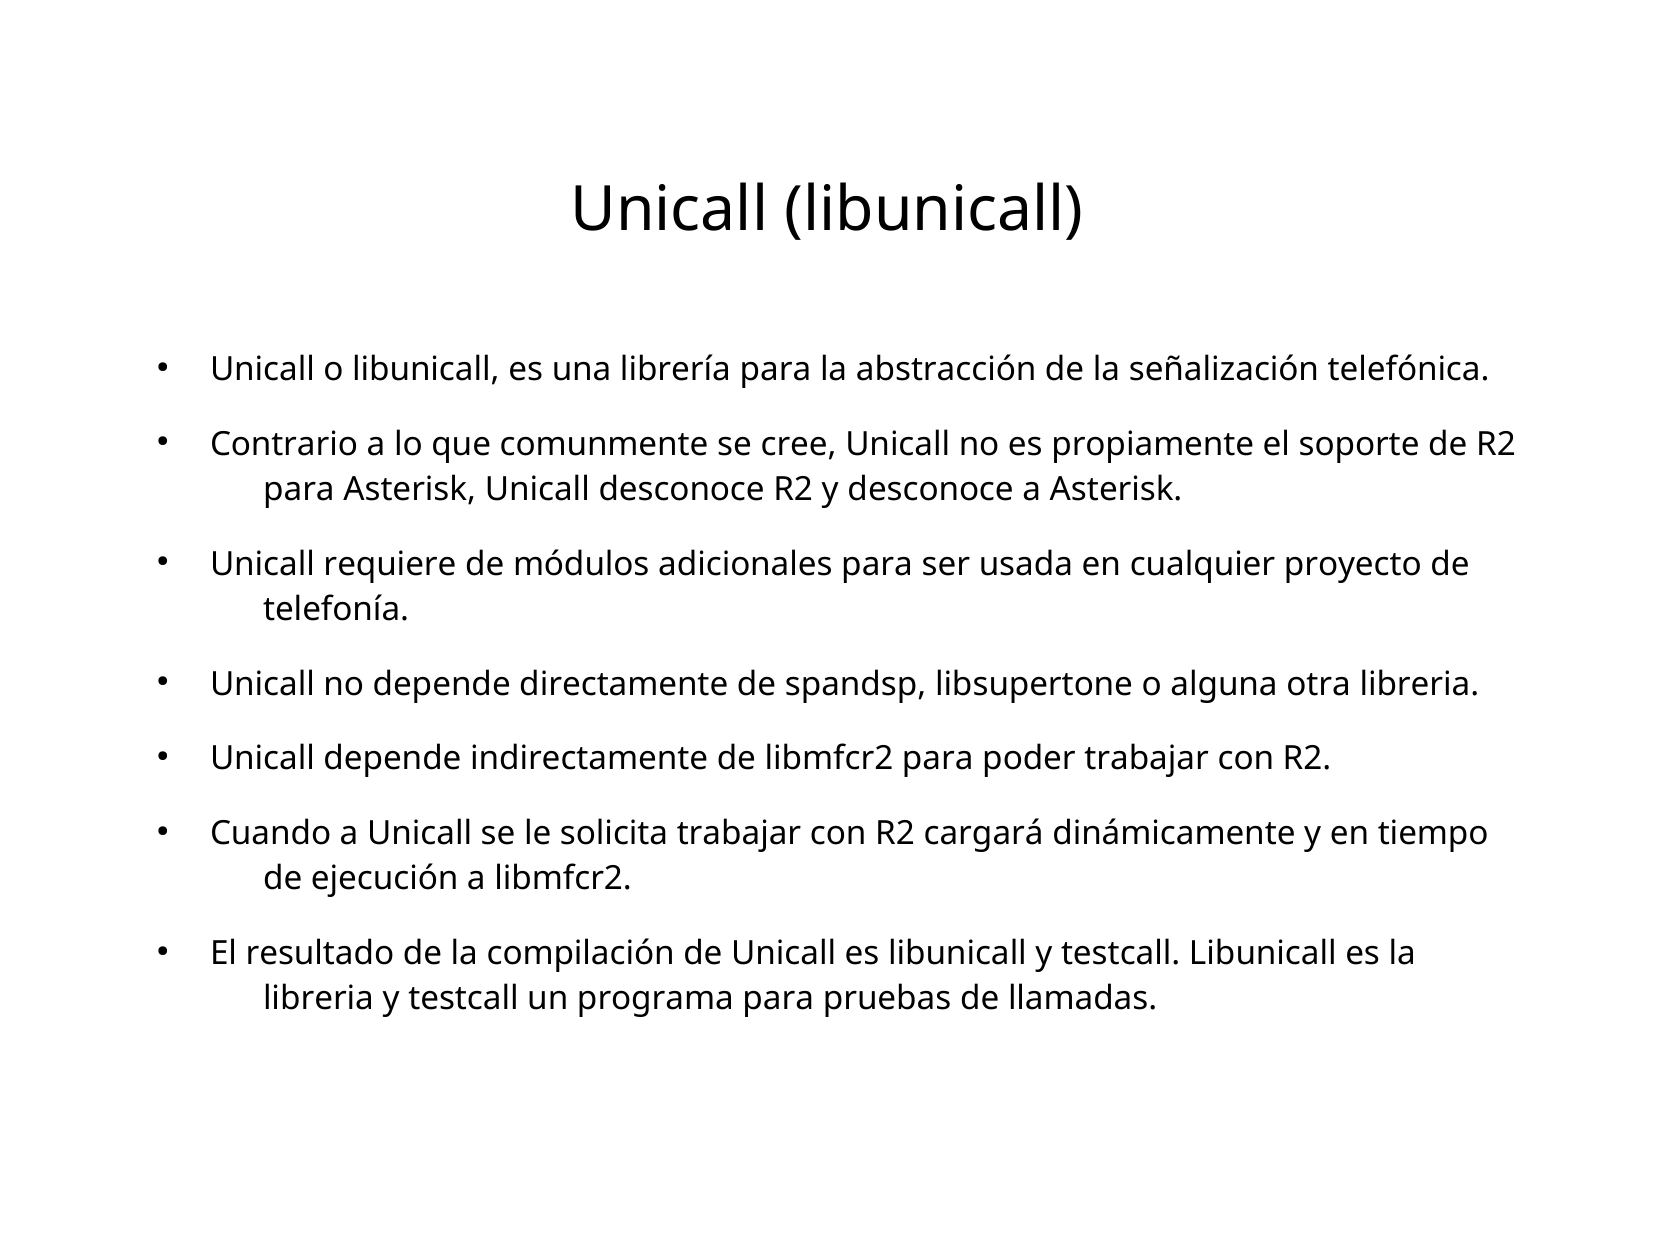

# Unicall (libunicall)
Unicall o libunicall, es una librería para la abstracción de la señalización telefónica.
Contrario a lo que comunmente se cree, Unicall no es propiamente el soporte de R2 para Asterisk, Unicall desconoce R2 y desconoce a Asterisk.
Unicall requiere de módulos adicionales para ser usada en cualquier proyecto de telefonía.
Unicall no depende directamente de spandsp, libsupertone o alguna otra libreria.
Unicall depende indirectamente de libmfcr2 para poder trabajar con R2.
Cuando a Unicall se le solicita trabajar con R2 cargará dinámicamente y en tiempo de ejecución a libmfcr2.
El resultado de la compilación de Unicall es libunicall y testcall. Libunicall es la libreria y testcall un programa para pruebas de llamadas.